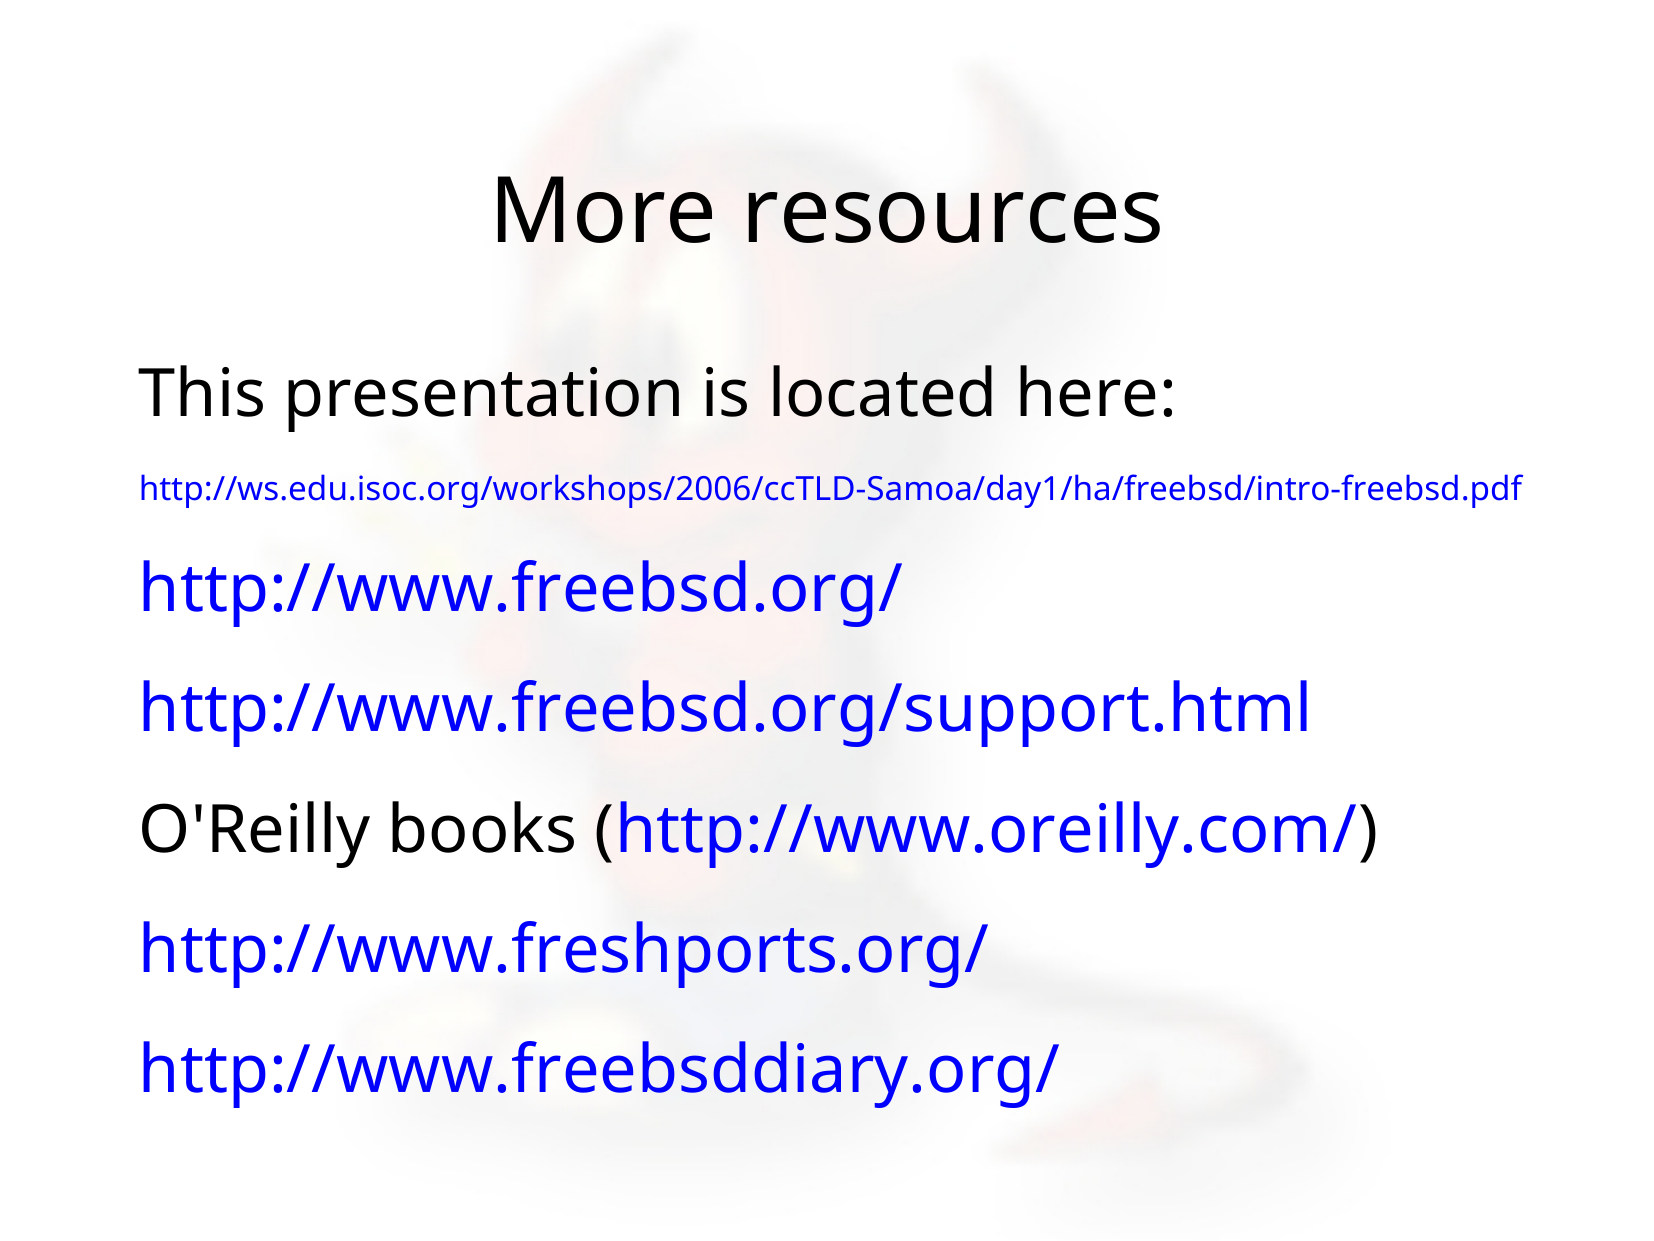

# More resources
This presentation is located here:
http://ws.edu.isoc.org/workshops/2006/ccTLD-Samoa/day1/ha/freebsd/intro-freebsd.pdf
http://www.freebsd.org/
http://www.freebsd.org/support.html
O'Reilly books (http://www.oreilly.com/)
http://www.freshports.org/
http://www.freebsddiary.org/